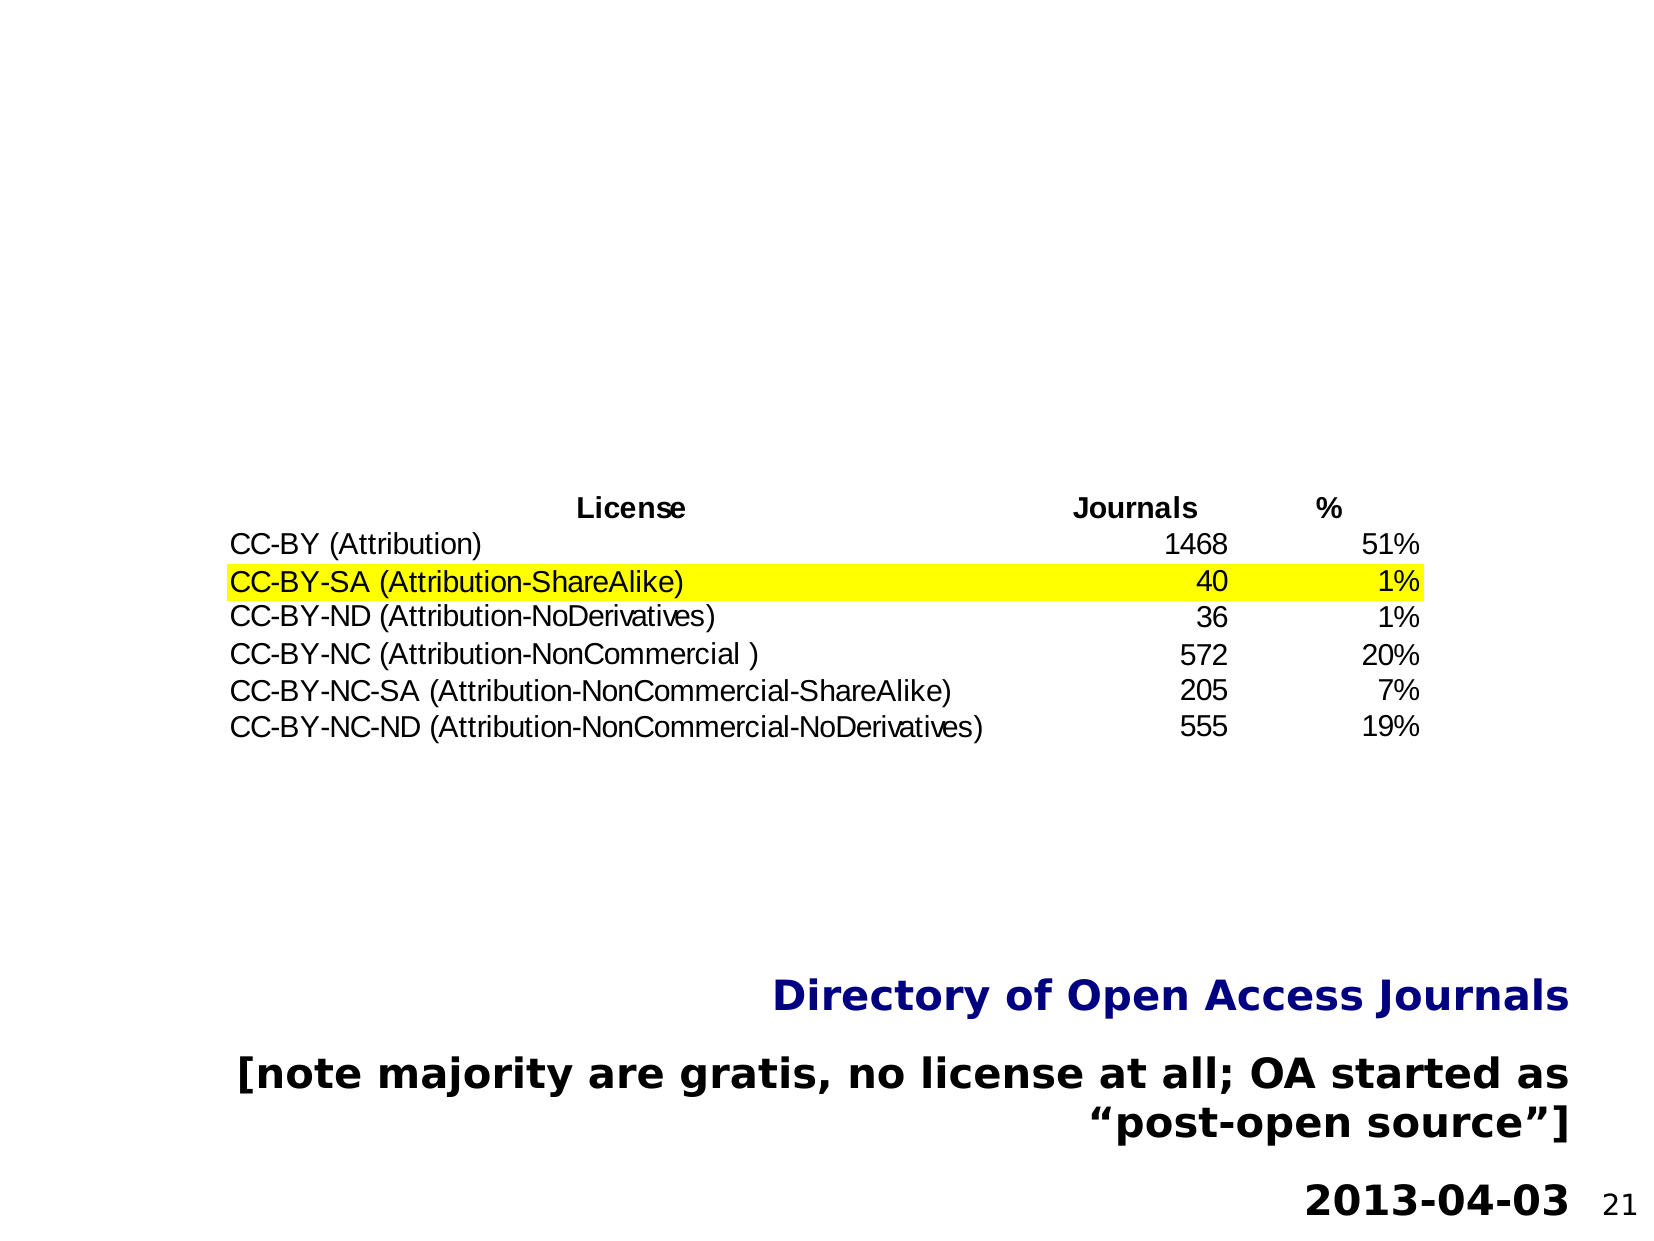

# Directory of Open Access Journals
[note majority are gratis, no license at all; OA started as “post-open source”]
2013-04-03